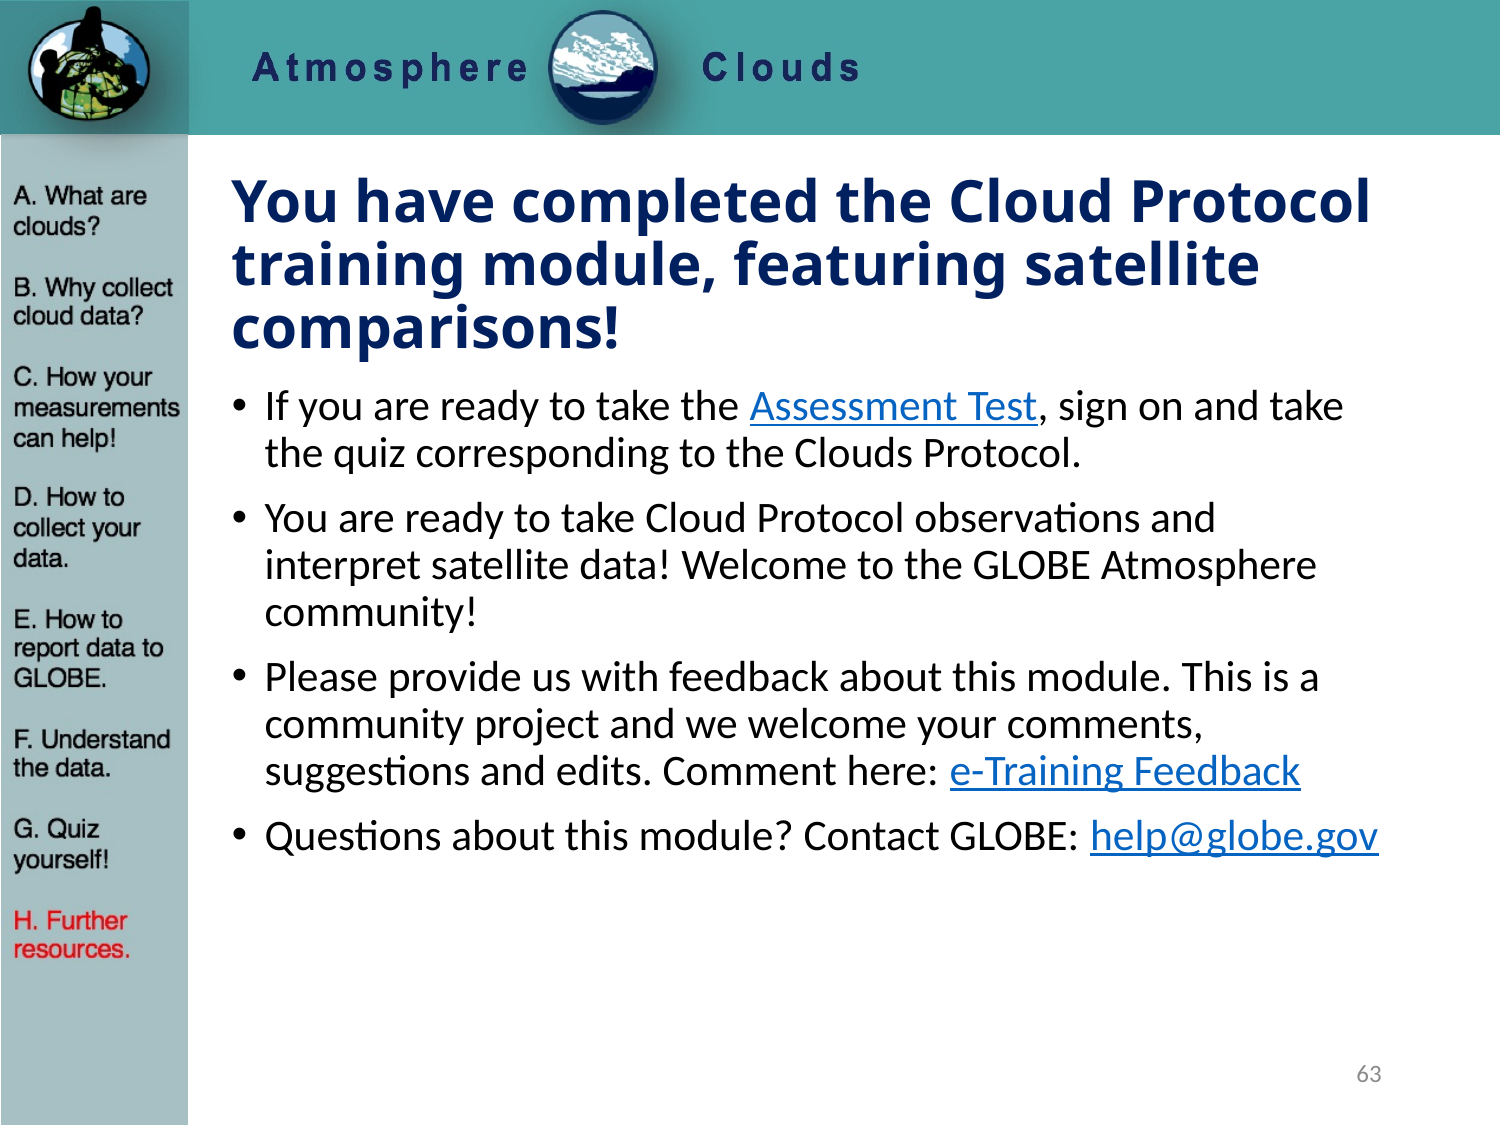

# You have completed the Cloud Protocol training module, featuring satellite comparisons!
If you are ready to take the Assessment Test, sign on and take the quiz corresponding to the Clouds Protocol.
You are ready to take Cloud Protocol observations and interpret satellite data! Welcome to the GLOBE Atmosphere community!
Please provide us with feedback about this module. This is a community project and we welcome your comments, suggestions and edits. Comment here: e-Training Feedback
Questions about this module? Contact GLOBE: help@globe.gov